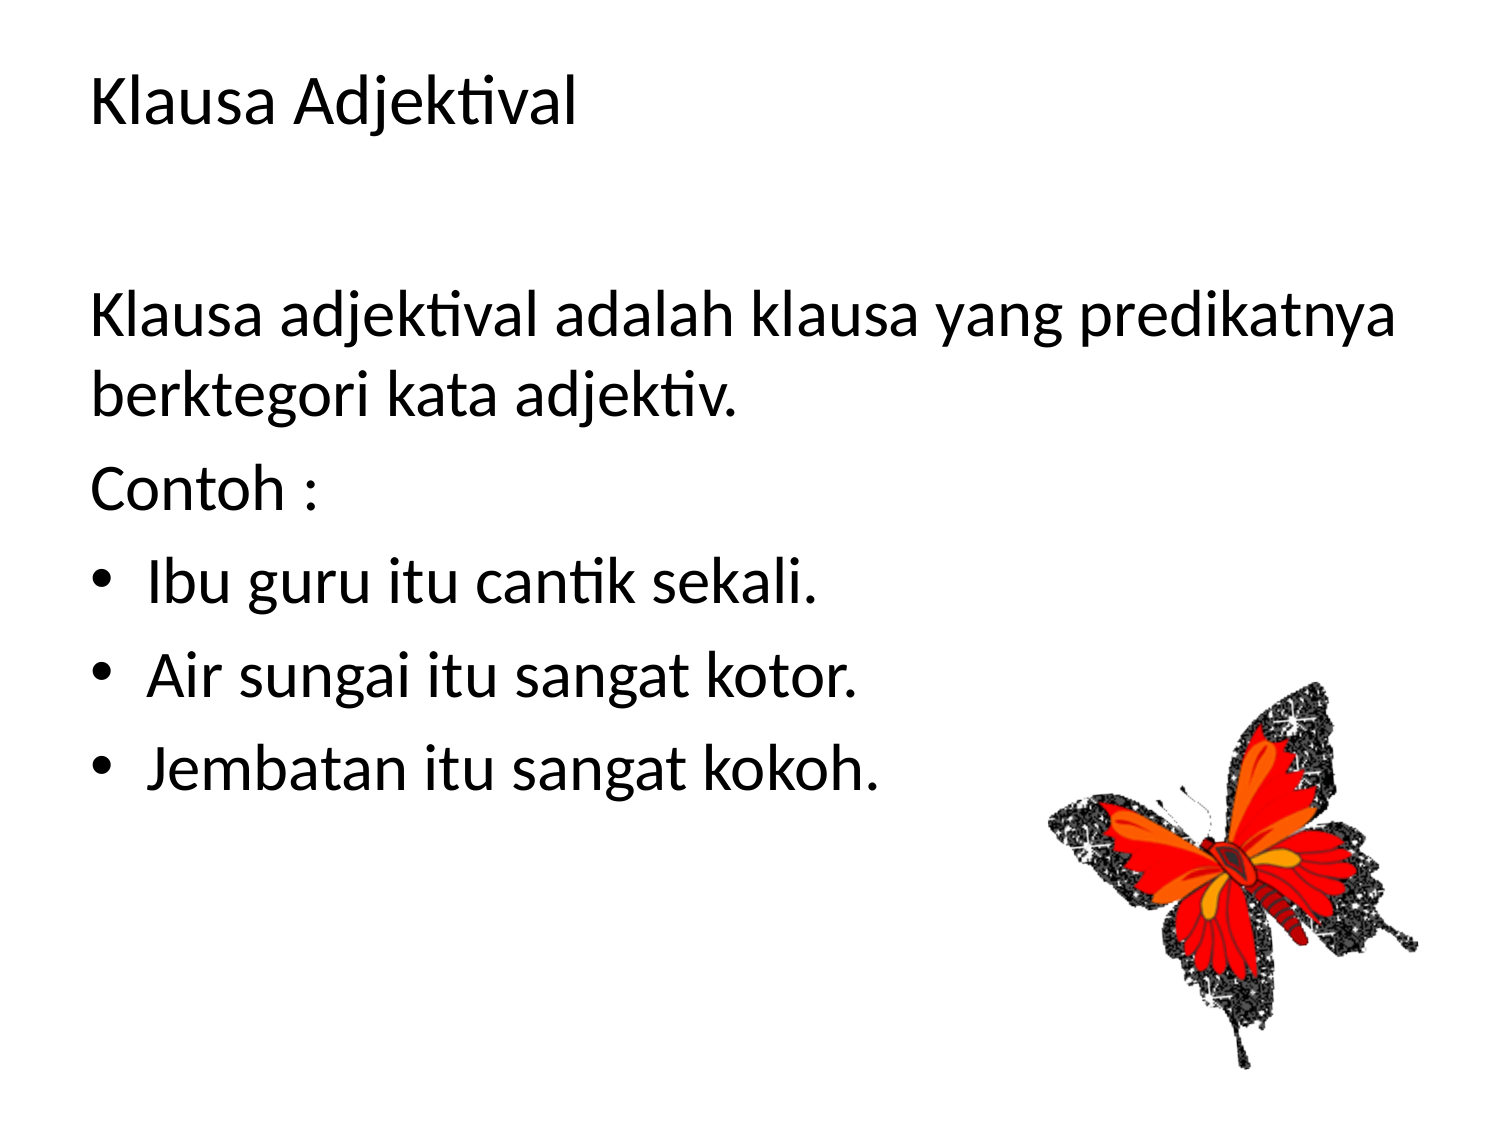

# Klausa Adjektival
Klausa adjektival adalah klausa yang predikatnya berktegori kata adjektiv.
Contoh :
Ibu guru itu cantik sekali.
Air sungai itu sangat kotor.
Jembatan itu sangat kokoh.